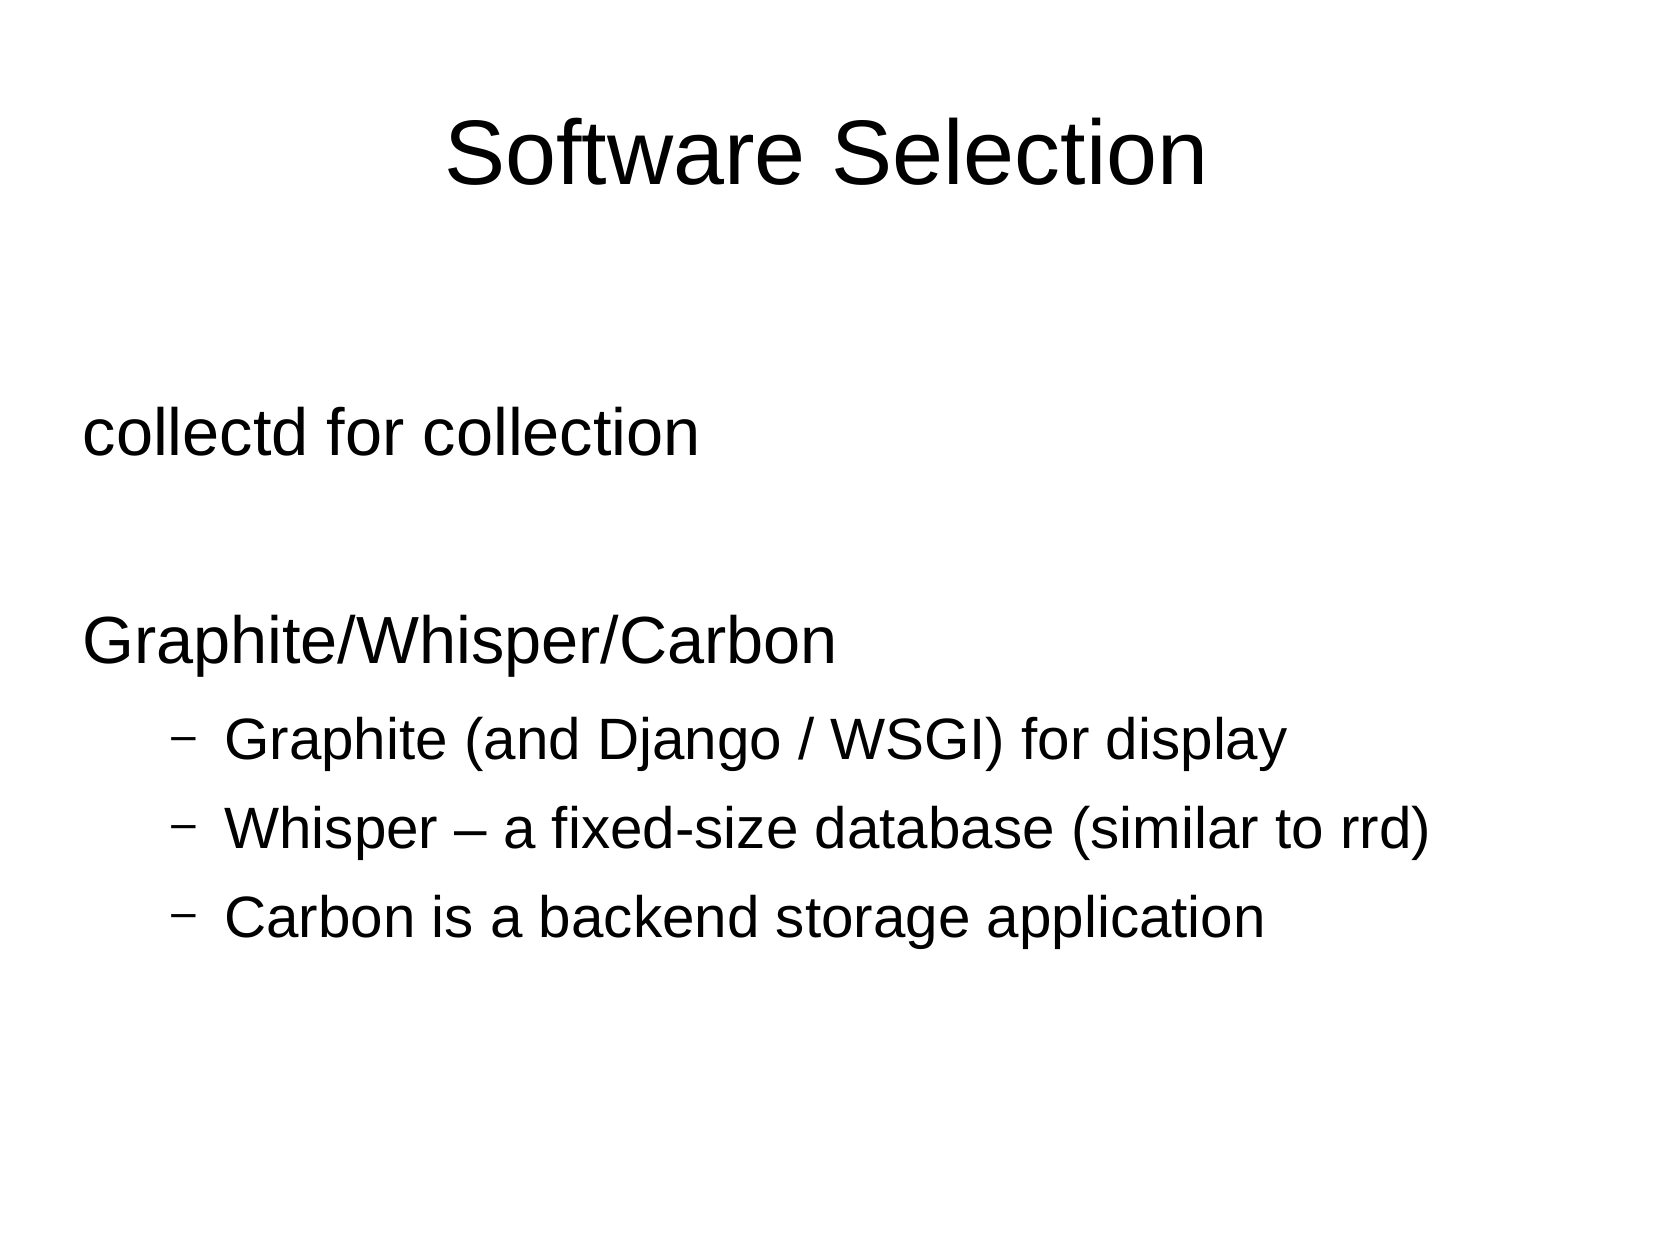

# Software Selection
collectd for collection
Graphite/Whisper/Carbon
Graphite (and Django / WSGI) for display
Whisper – a fixed-size database (similar to rrd)
Carbon is a backend storage application